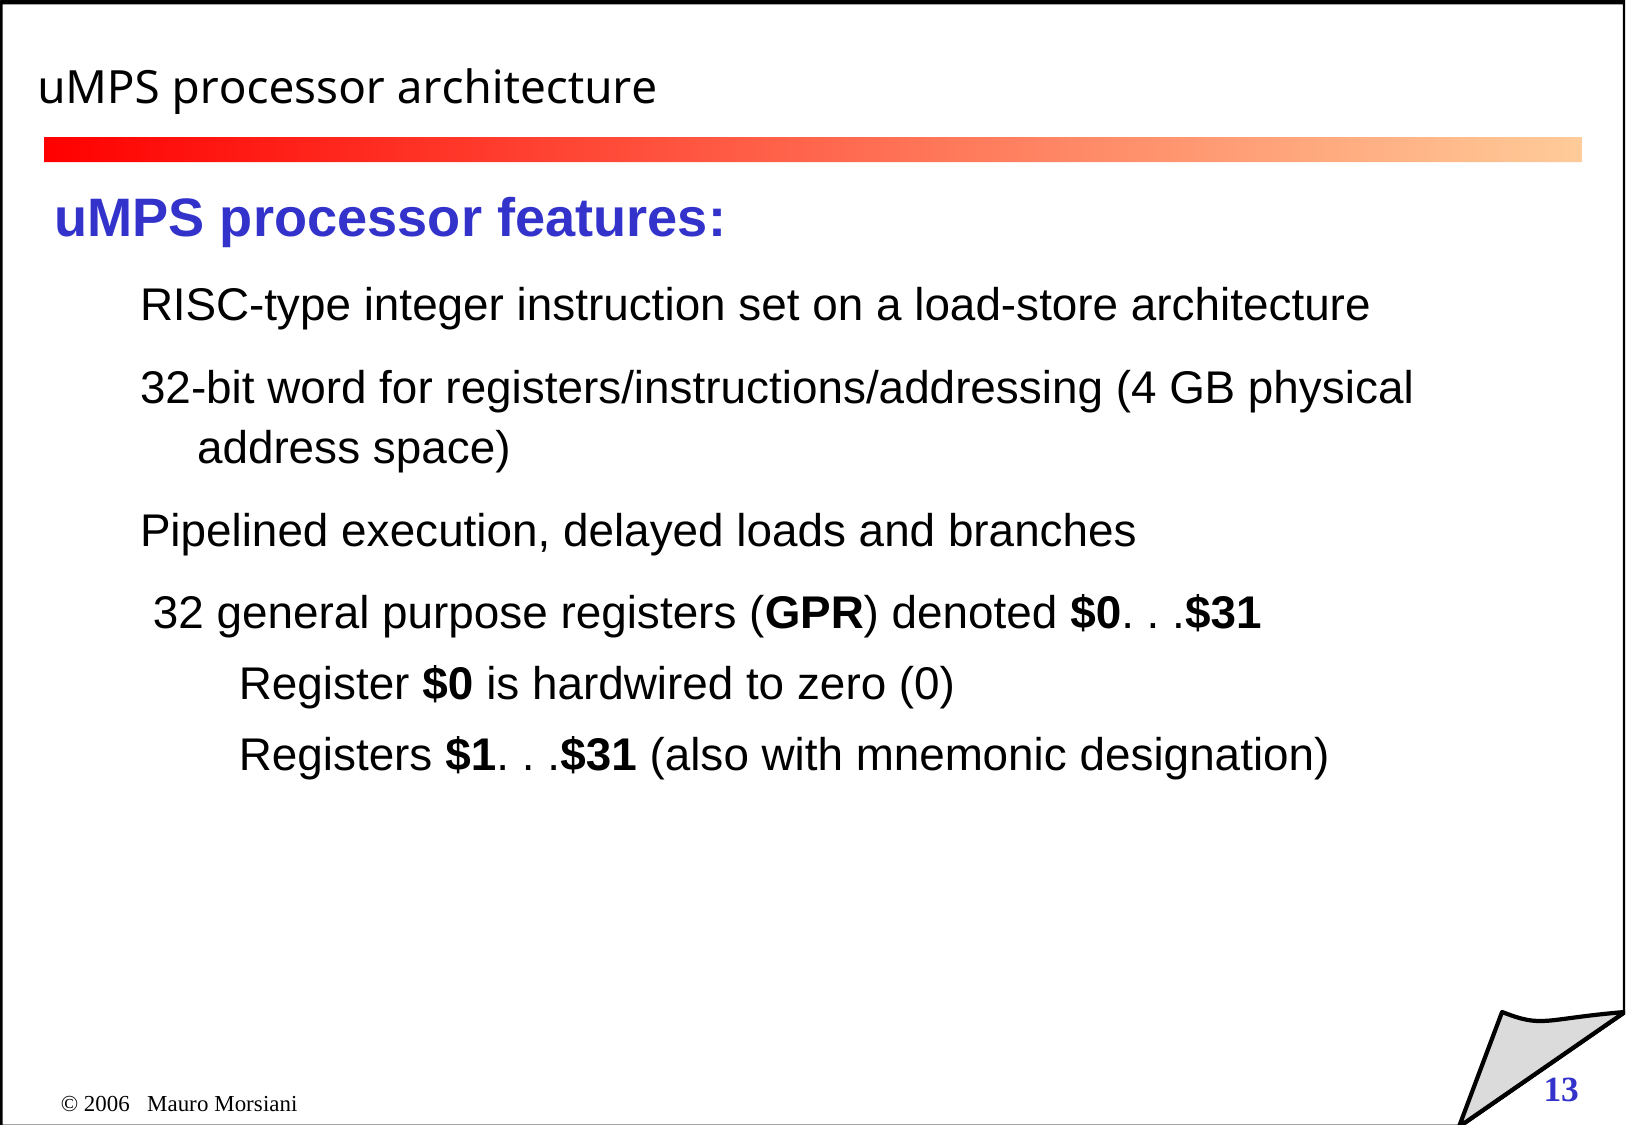

# uMPS processor architecture
uMPS processor features:
RISC-type integer instruction set on a load-store architecture
32-bit word for registers/instructions/addressing (4 GB physical address space)
Pipelined execution, delayed loads and branches
 32 general purpose registers (GPR) denoted $0. . .$31
 Register $0 is hardwired to zero (0)
 Registers $1. . .$31 (also with mnemonic designation)